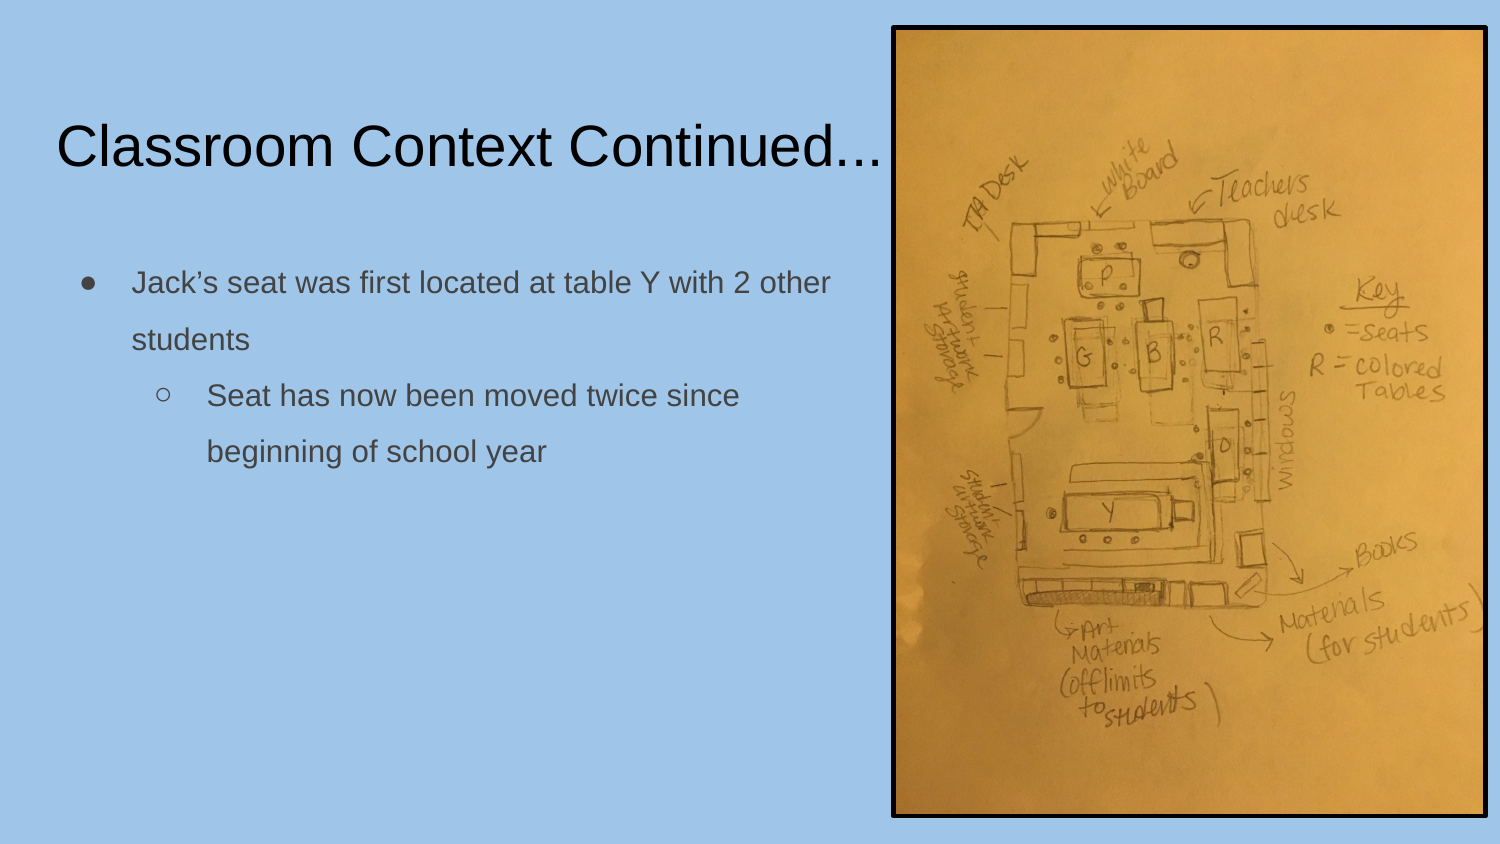

# Classroom Context Continued...
Jack’s seat was first located at table Y with 2 other students
Seat has now been moved twice since beginning of school year